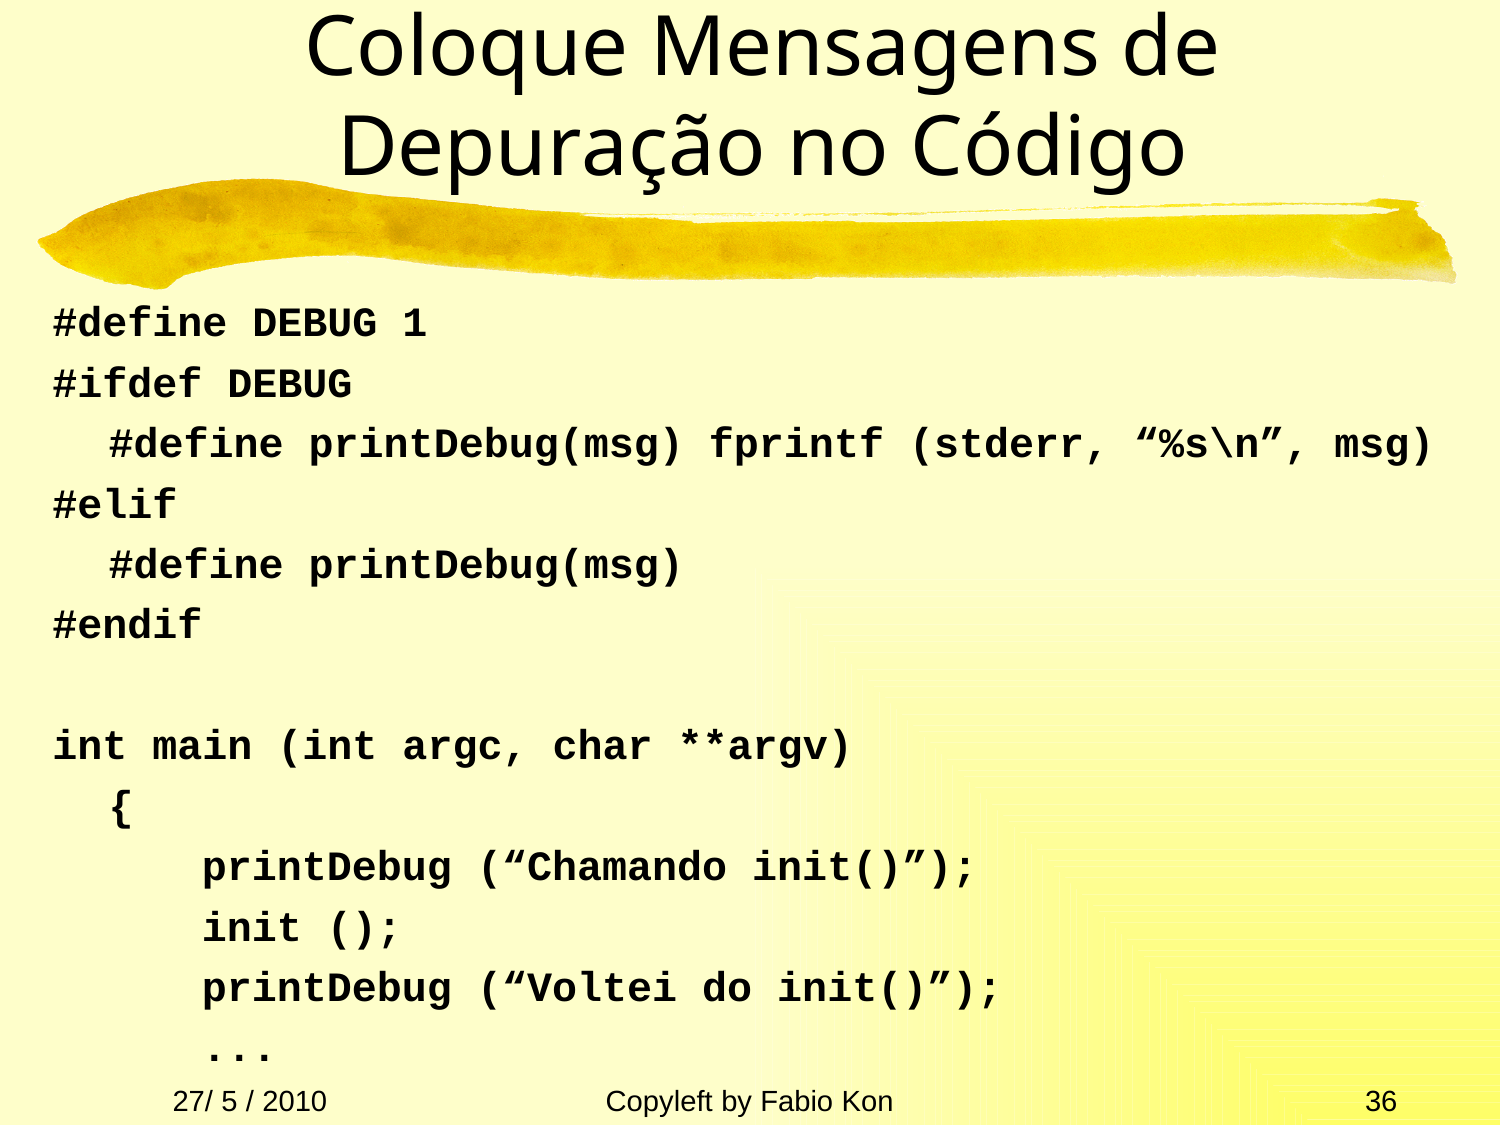

# Coloque Mensagens de Depuração no Código
#define DEBUG 1
#ifdef DEBUG
	#define printDebug(msg) fprintf (stderr, “%s\n”, msg)
#elif
	#define printDebug(msg)
#endif
int main (int argc, char **argv)
	{
		printDebug (“Chamando init()”);
		init ();
		printDebug (“Voltei do init()”);
		...
ECOOP'99 OOOSW
36